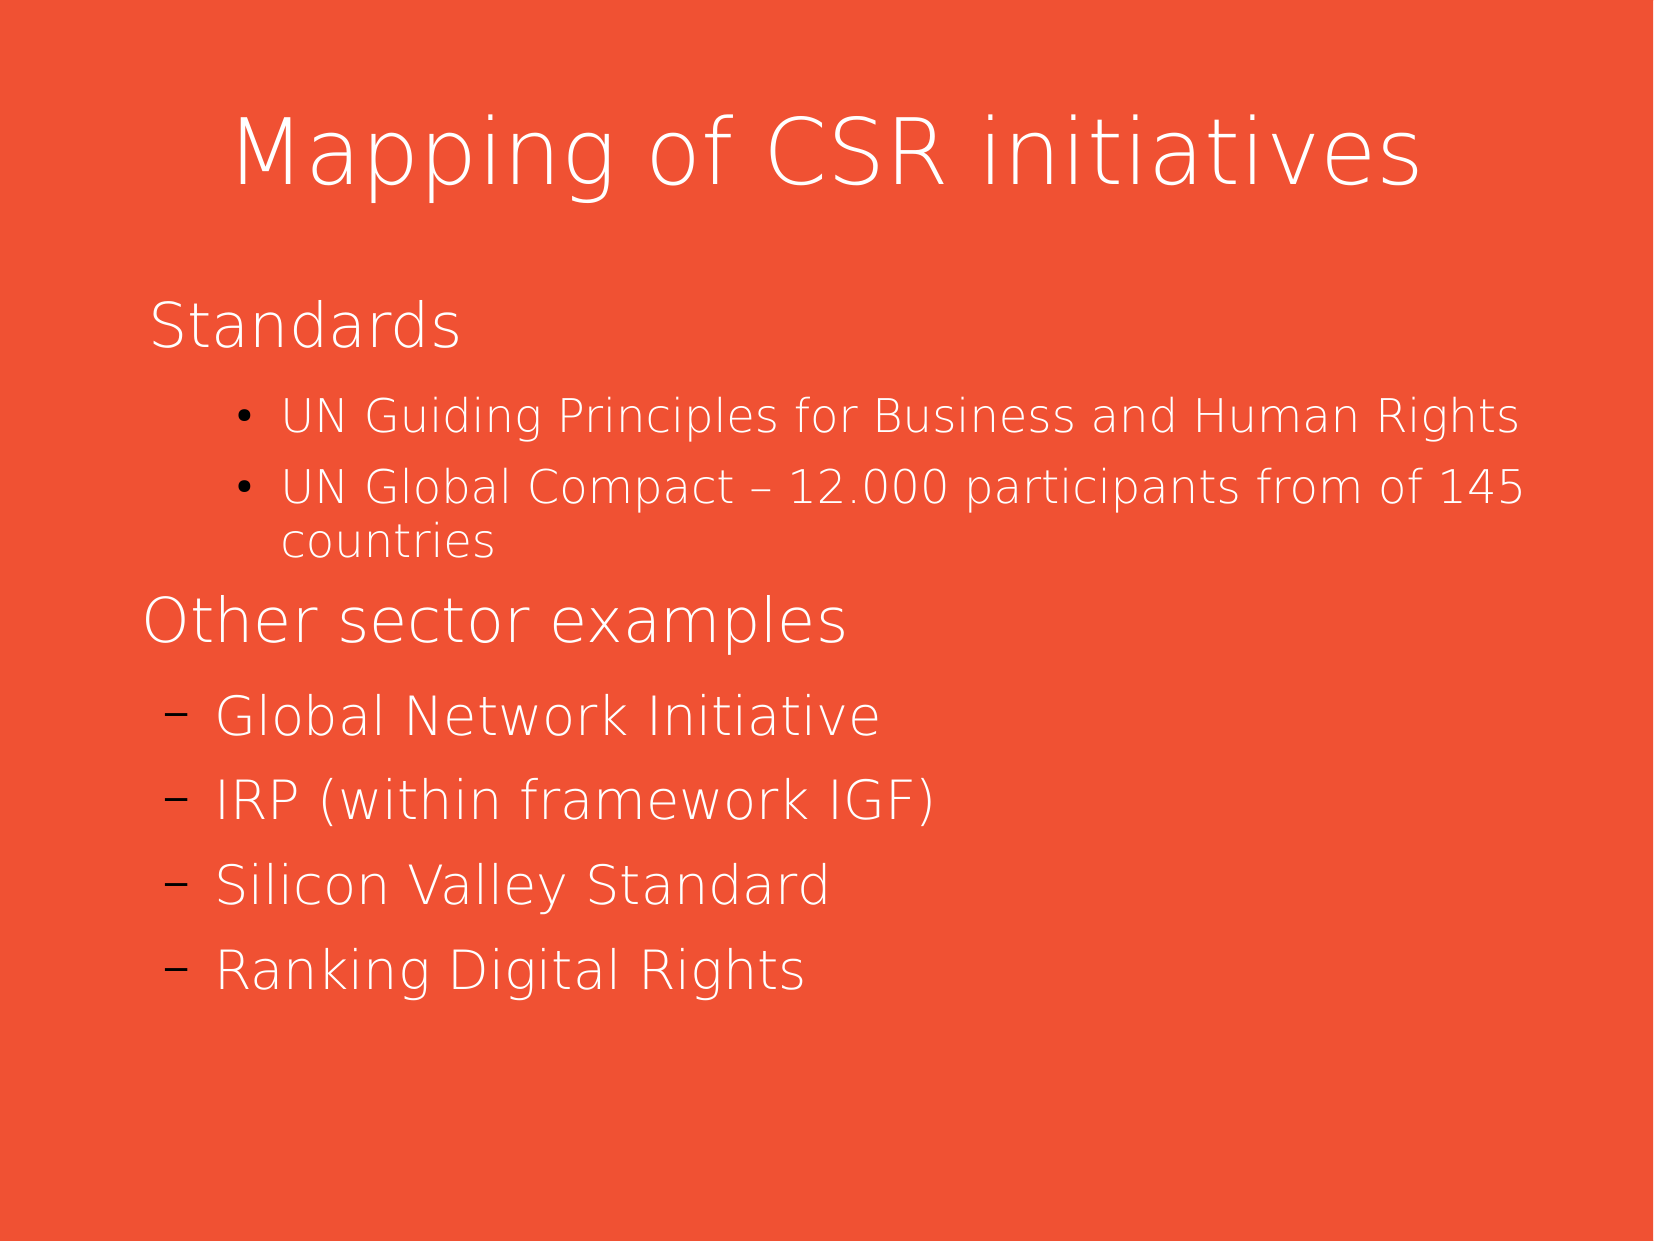

# Mapping of CSR initiatives
Standards
UN Guiding Principles for Business and Human Rights
UN Global Compact – 12.000 participants from of 145 countries
 Other sector examples
Global Network Initiative
IRP (within framework IGF)
Silicon Valley Standard
Ranking Digital Rights